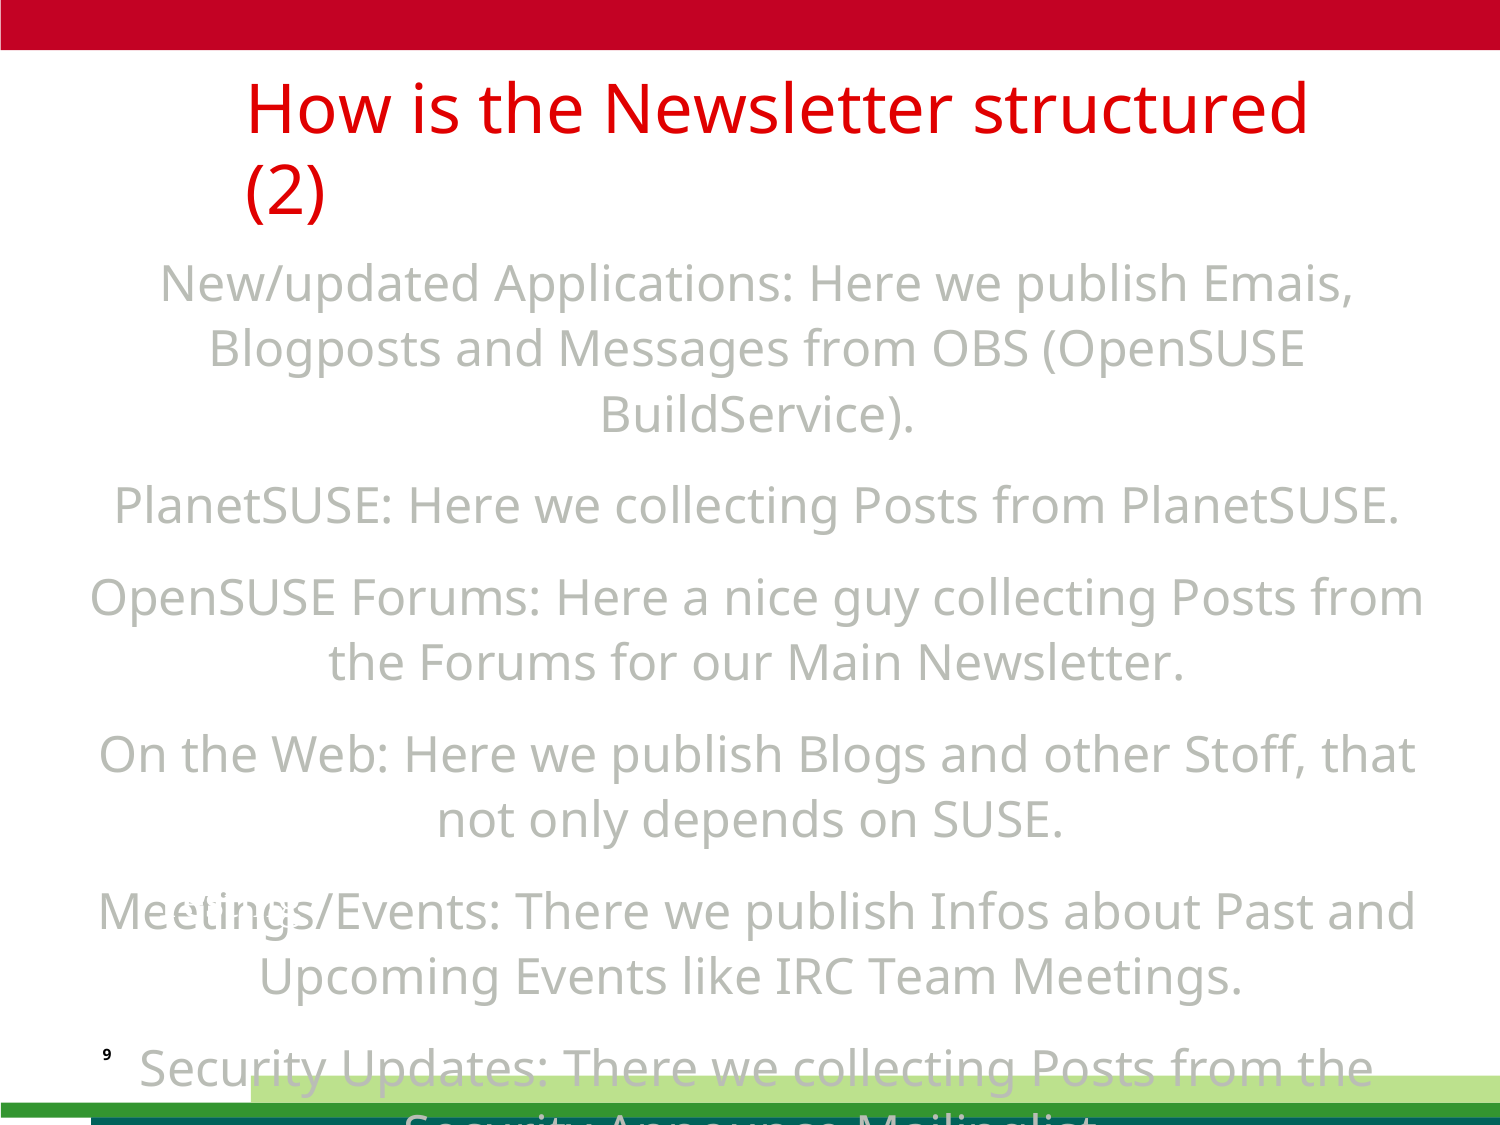

# How is the Newsletter structured (2)
New/updated Applications: Here we publish Emais, Blogposts and Messages from OBS (OpenSUSE BuildService).
PlanetSUSE: Here we collecting Posts from PlanetSUSE.
OpenSUSE Forums: Here a nice guy collecting Posts from the Forums for our Main Newsletter.
On the Web: Here we publish Blogs and other Stoff, that not only depends on SUSE.
Meetings/Events: There we publish Infos about Past and Upcoming Events like IRC Team Meetings.
Security Updates: There we collecting Posts from the Security Announce Mailinglist.
Testing